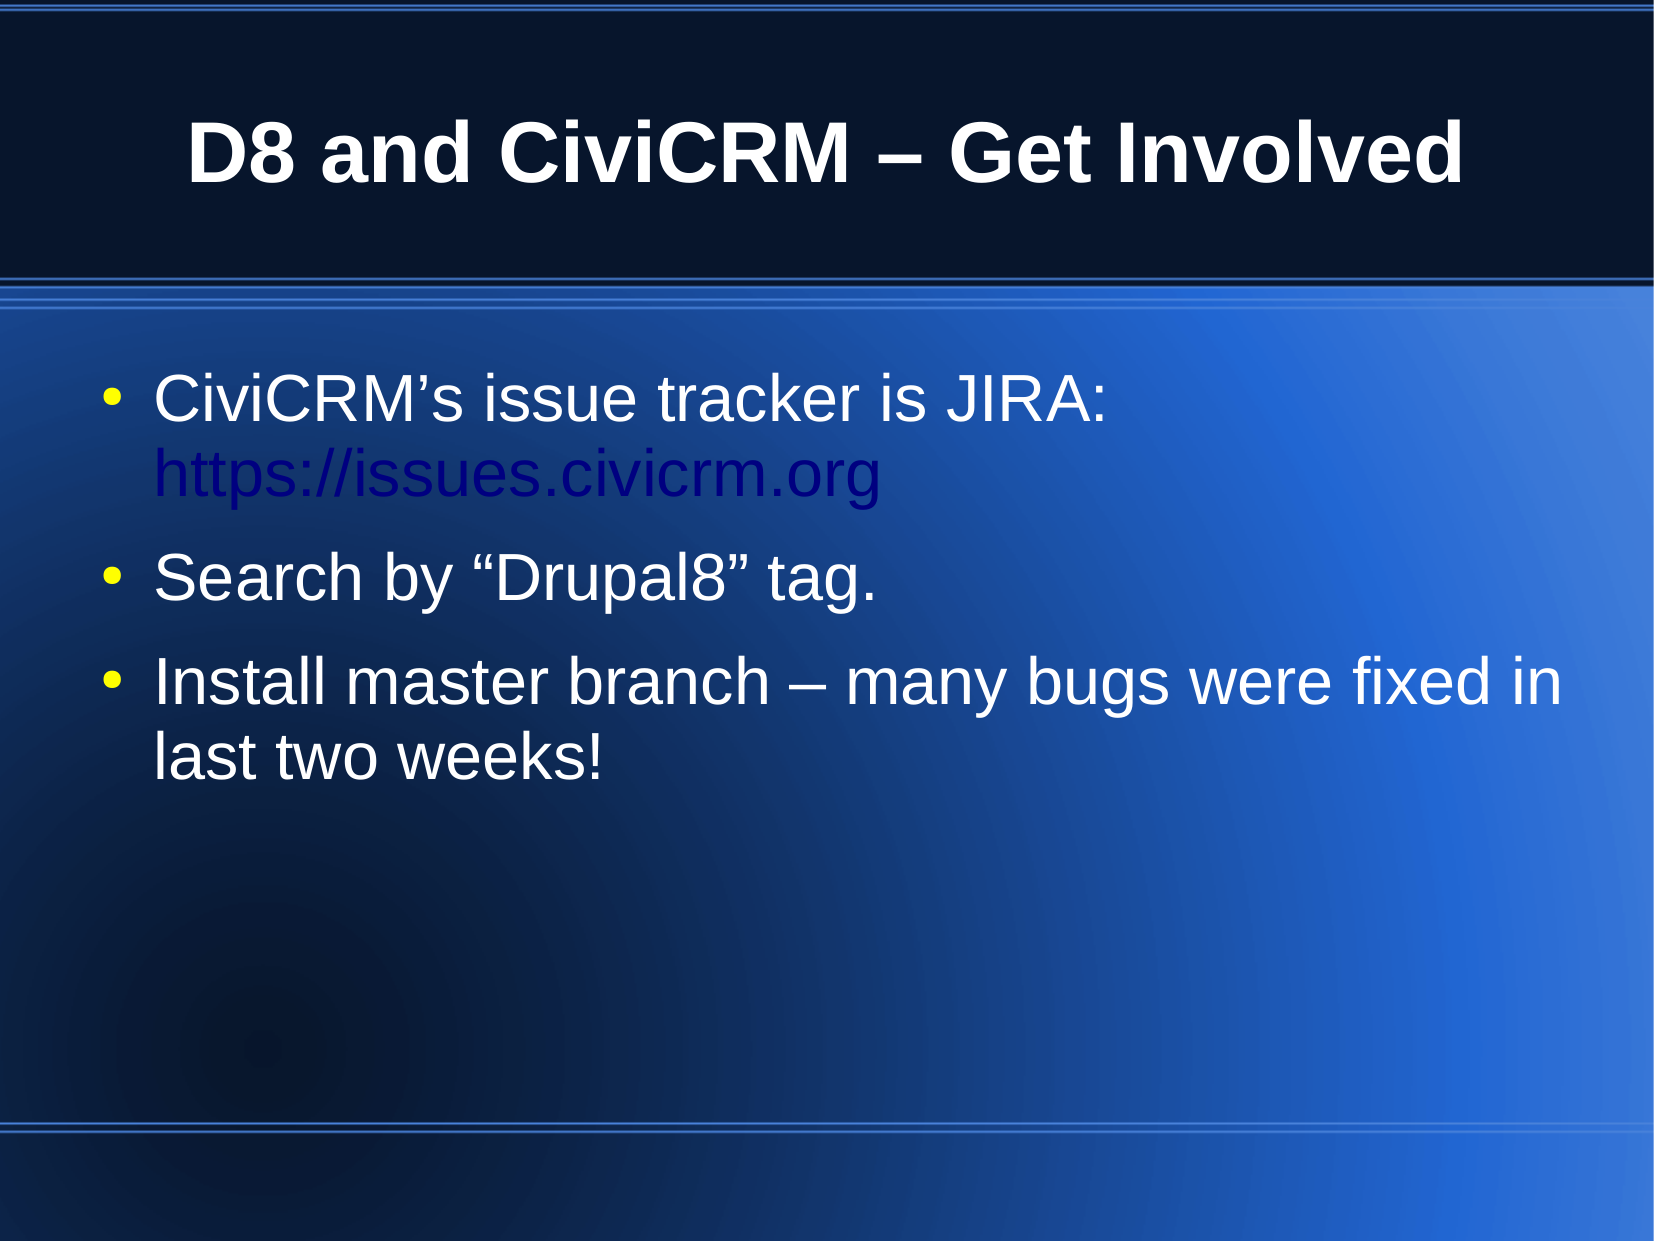

# D8 and CiviCRM – Get Involved
CiviCRM’s issue tracker is JIRA: https://issues.civicrm.org
Search by “Drupal8” tag.
Install master branch – many bugs were fixed in last two weeks!